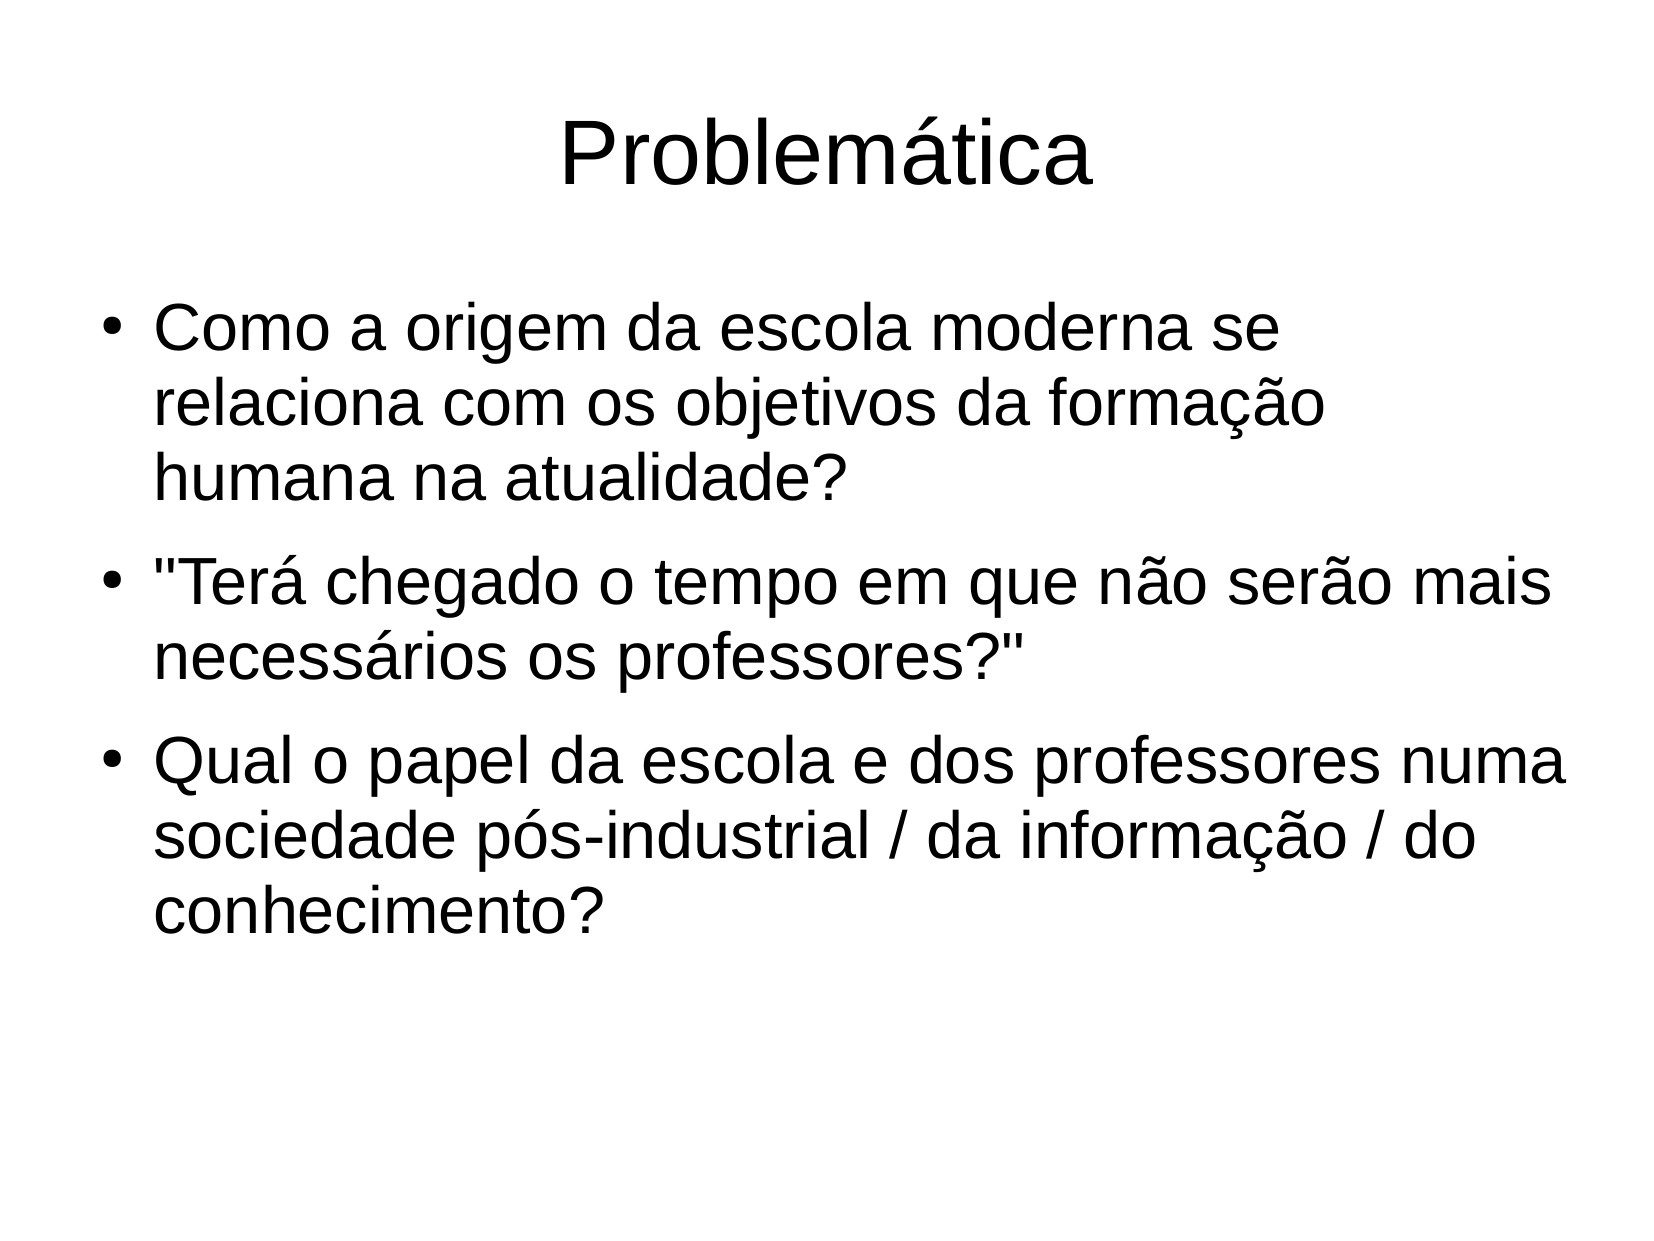

# Problemática
Como a origem da escola moderna se relaciona com os objetivos da formação humana na atualidade?
"Terá chegado o tempo em que não serão mais necessários os professores?"
Qual o papel da escola e dos professores numa sociedade pós-industrial / da informação / do conhecimento?